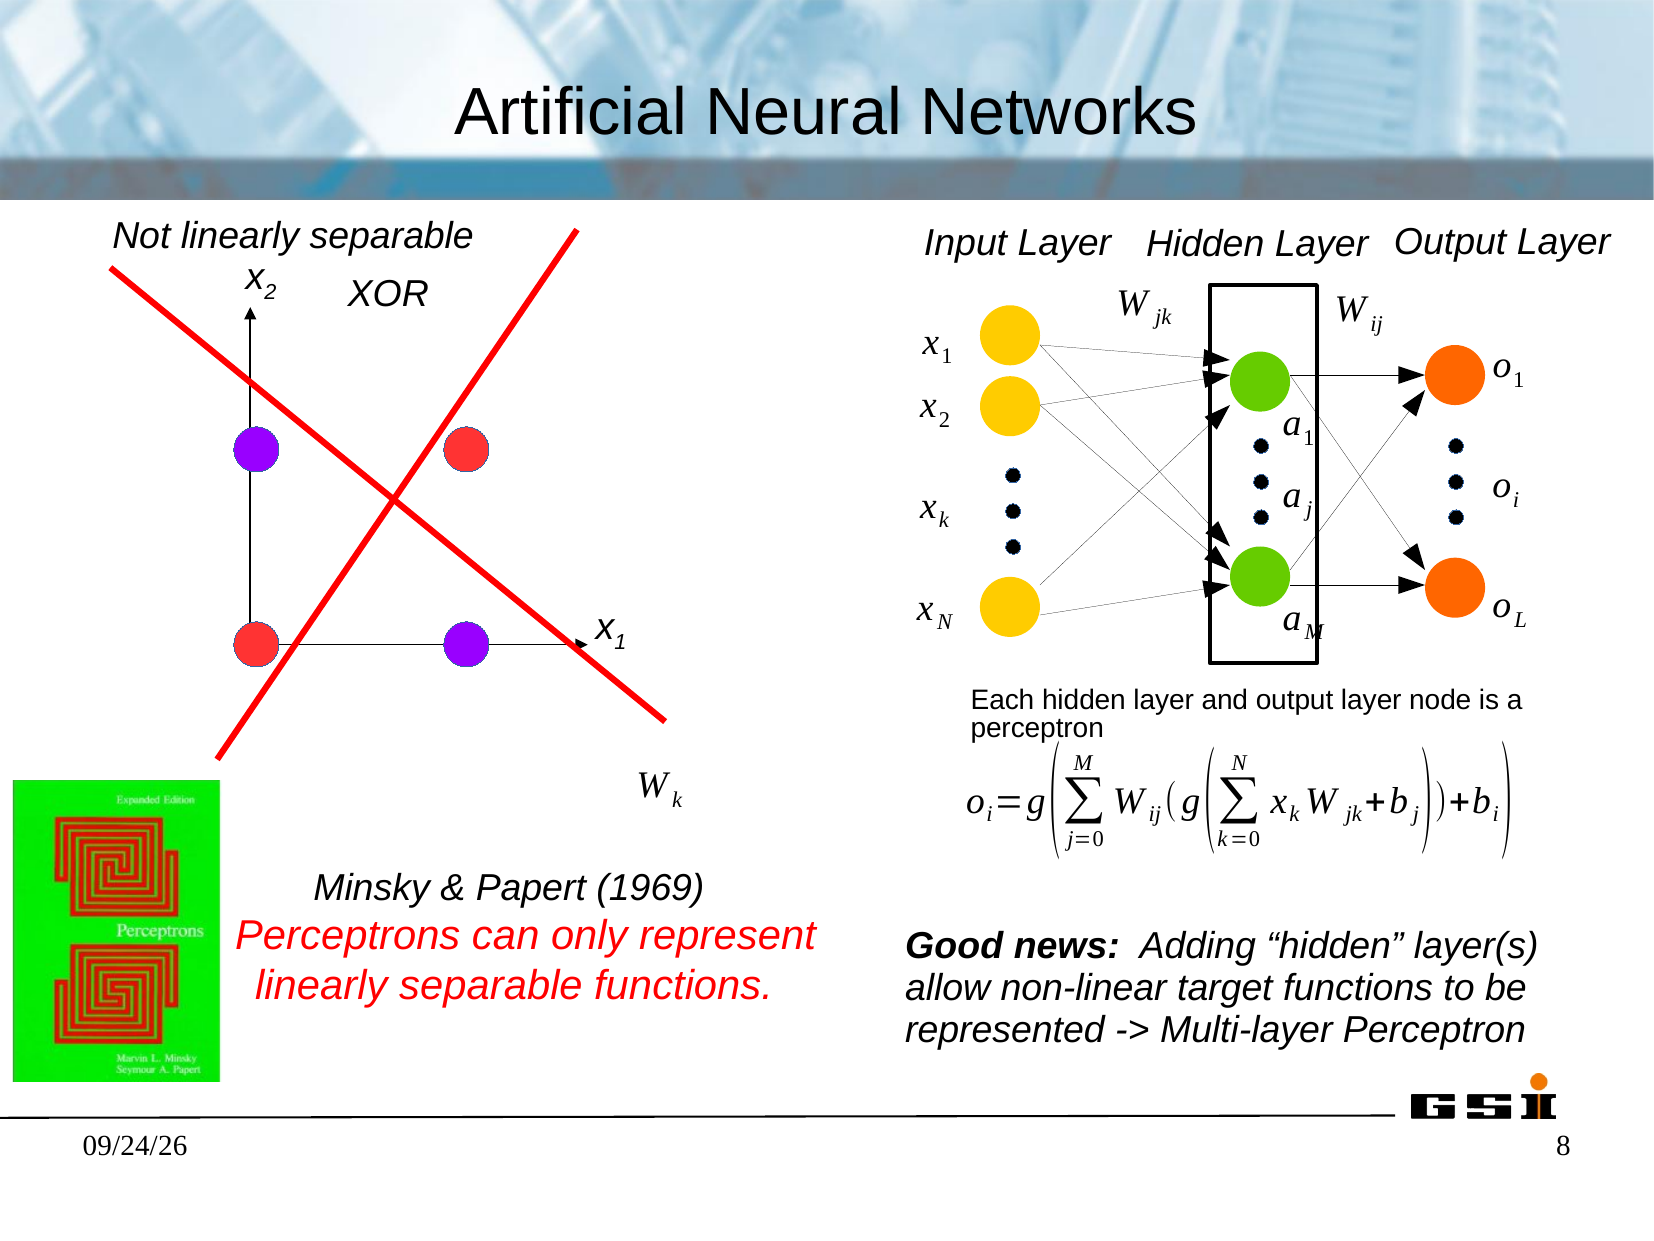

# Artificial Neural Networks
Not linearly separable
Output Layer
Input Layer
Hidden Layer
x2
XOR
x1
Each hidden layer and output layer node is a perceptron
Minsky & Papert (1969)
 Perceptrons can only represent linearly separable functions.
Good news: Adding “hidden” layer(s) allow non-linear target functions to be represented -> Multi-layer Perceptron
8